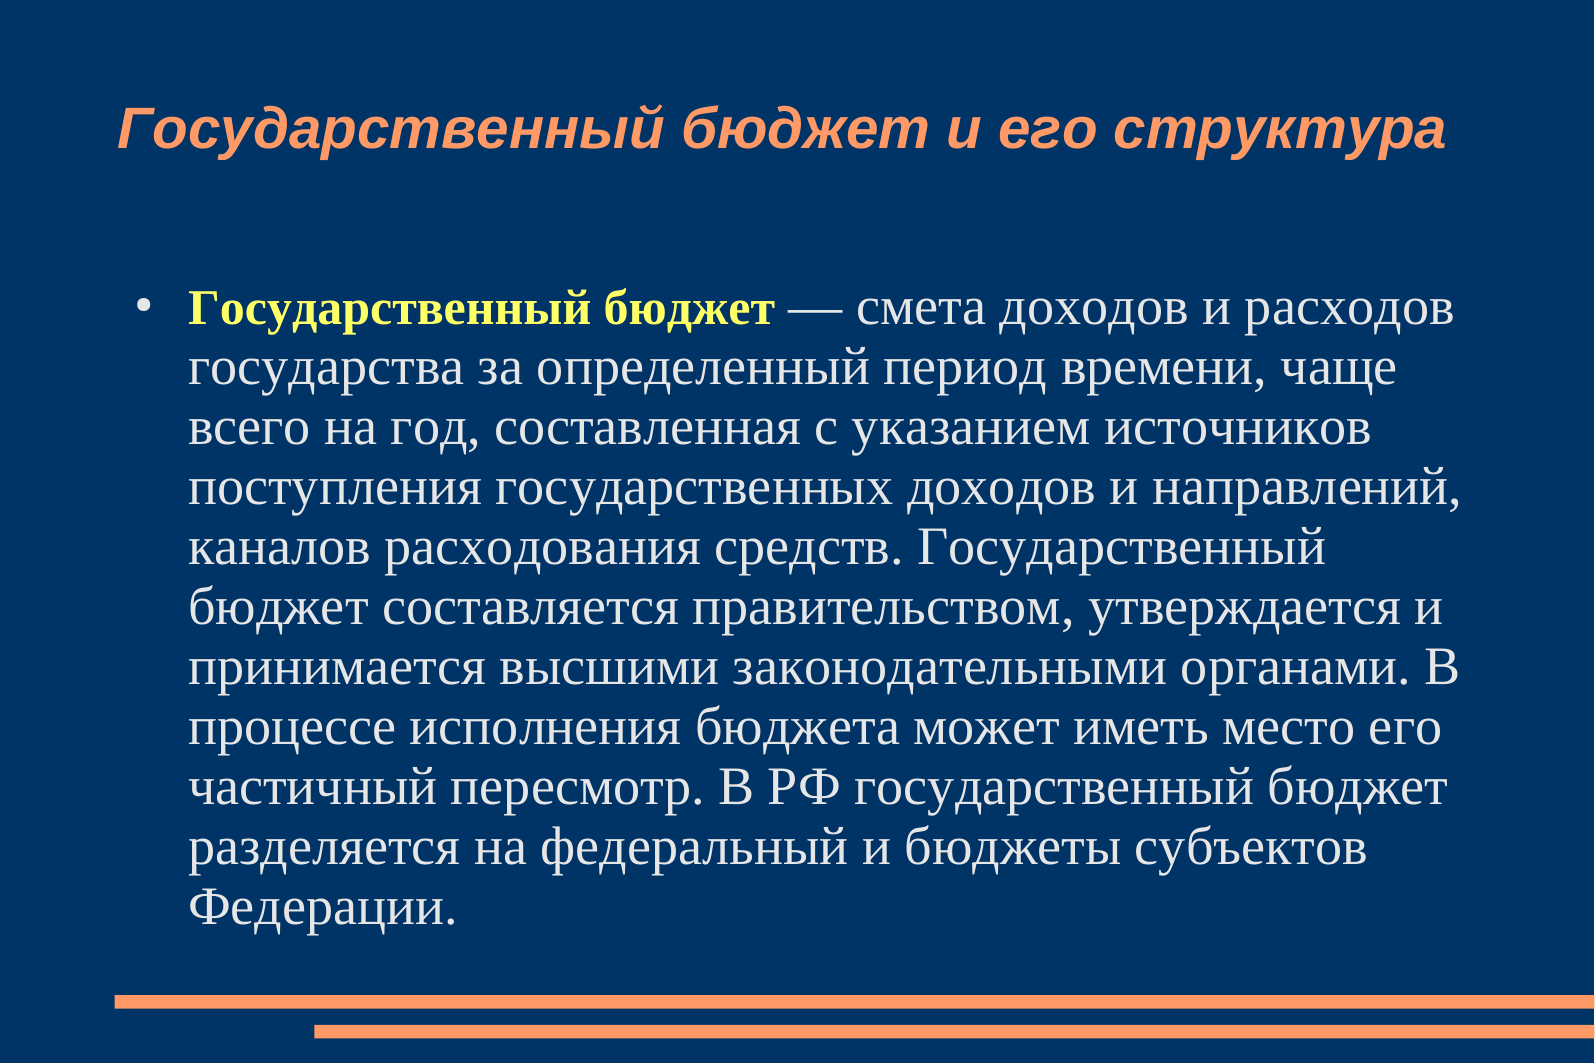

# Государственный бюджет и его структура
Государственный бюджет — смета доходов и расходов государства за определенный период времени, чаще всего на год, составленная с указанием источников поступления государственных доходов и направлений, каналов расходования средств. Государственный бюджет составляется правительством, утверждается и принимается высшими законодательными органами. В процессе исполнения бюджета может иметь место его частичный пересмотр. В РФ государственный бюджет разделяется на федеральный и бюджеты субъектов Федерации.